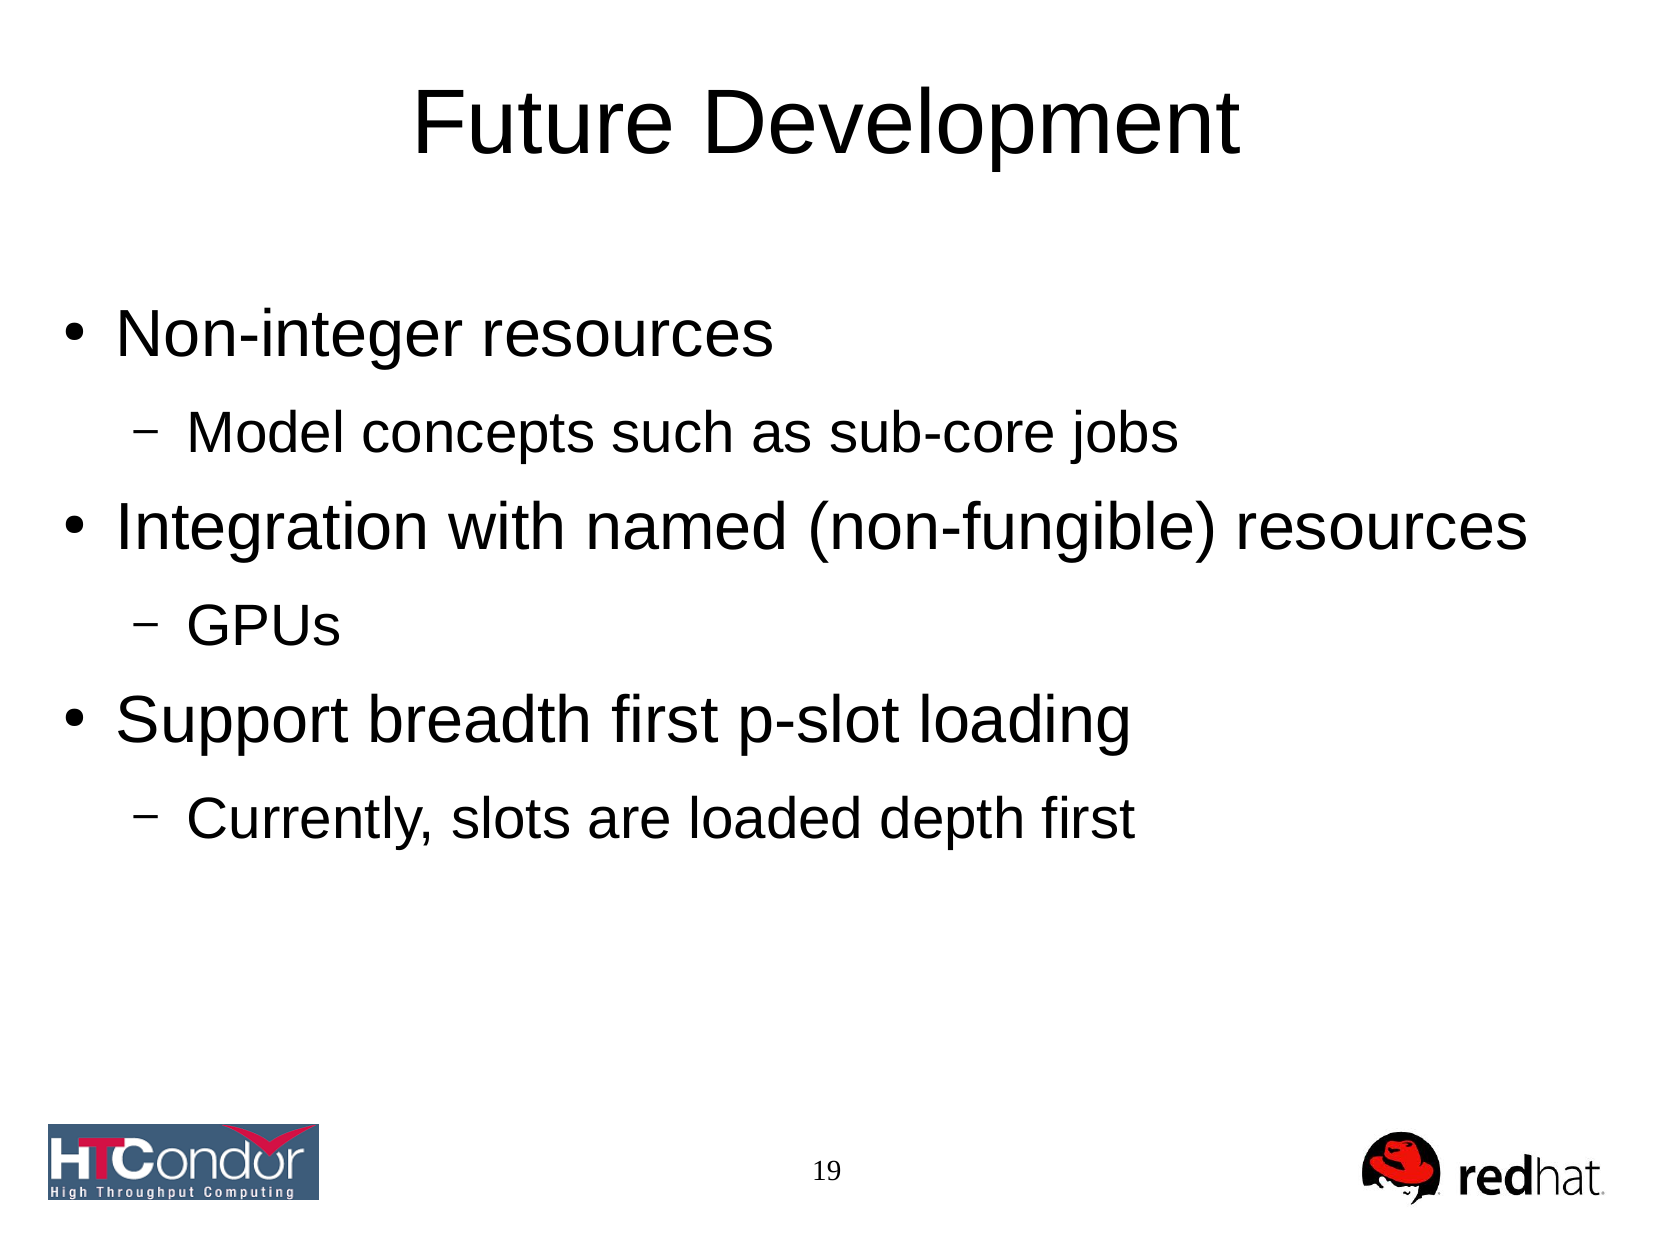

# Future Development
Non-integer resources
Model concepts such as sub-core jobs
Integration with named (non-fungible) resources
GPUs
Support breadth first p-slot loading
Currently, slots are loaded depth first
19